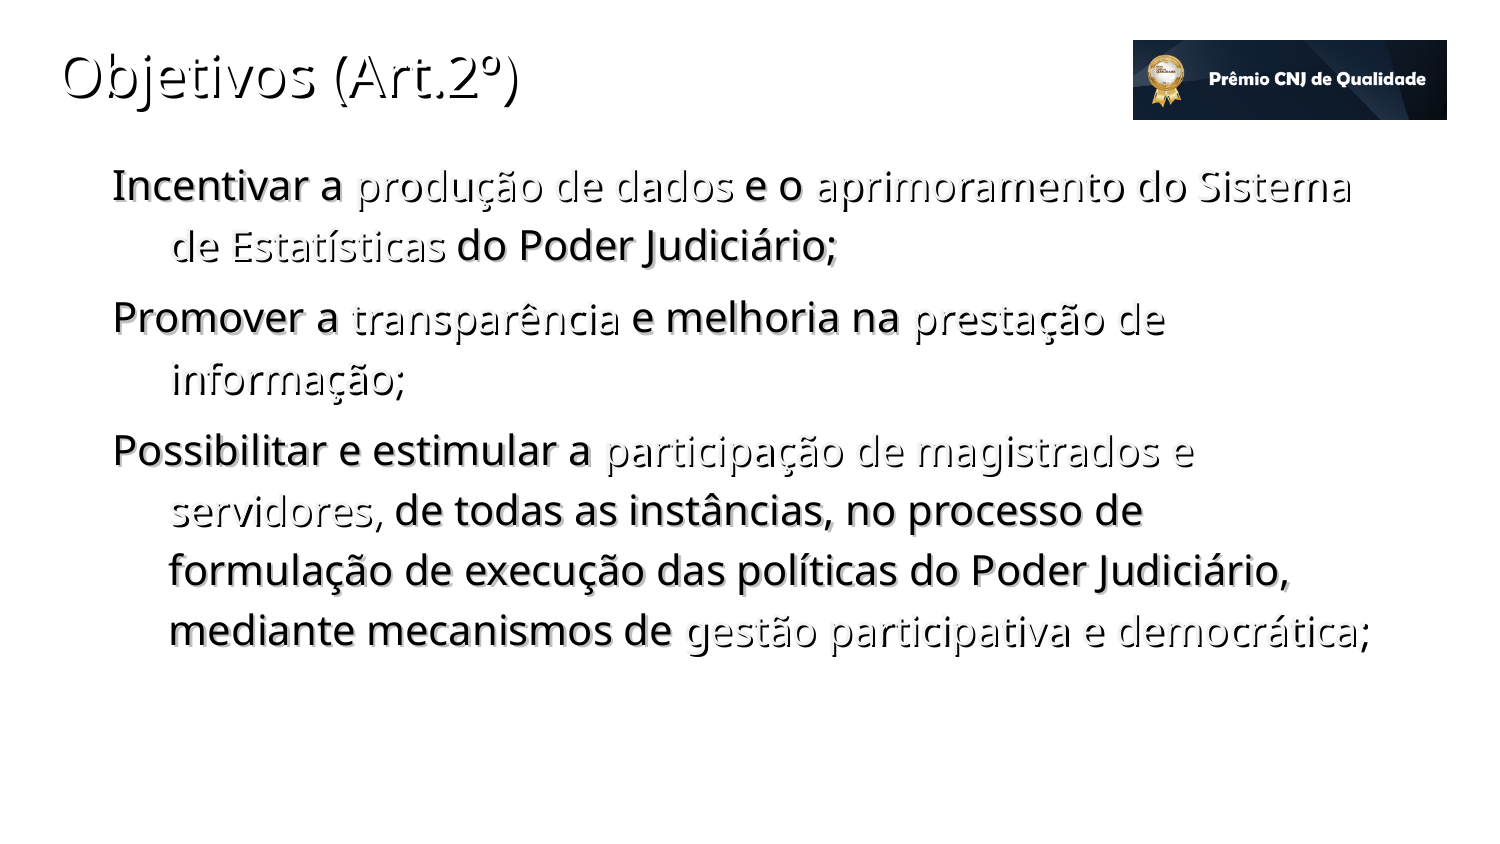

Objetivos (Art.2º)
# Incentivar a produção de dados e o aprimoramento do Sistema de Estatísticas do Poder Judiciário;
Promover a transparência e melhoria na prestação de informação;
Possibilitar e estimular a participação de magistrados e servidores, de todas as instâncias, no processo de formulação de execução das políticas do Poder Judiciário, mediante mecanismos de gestão participativa e democrática;